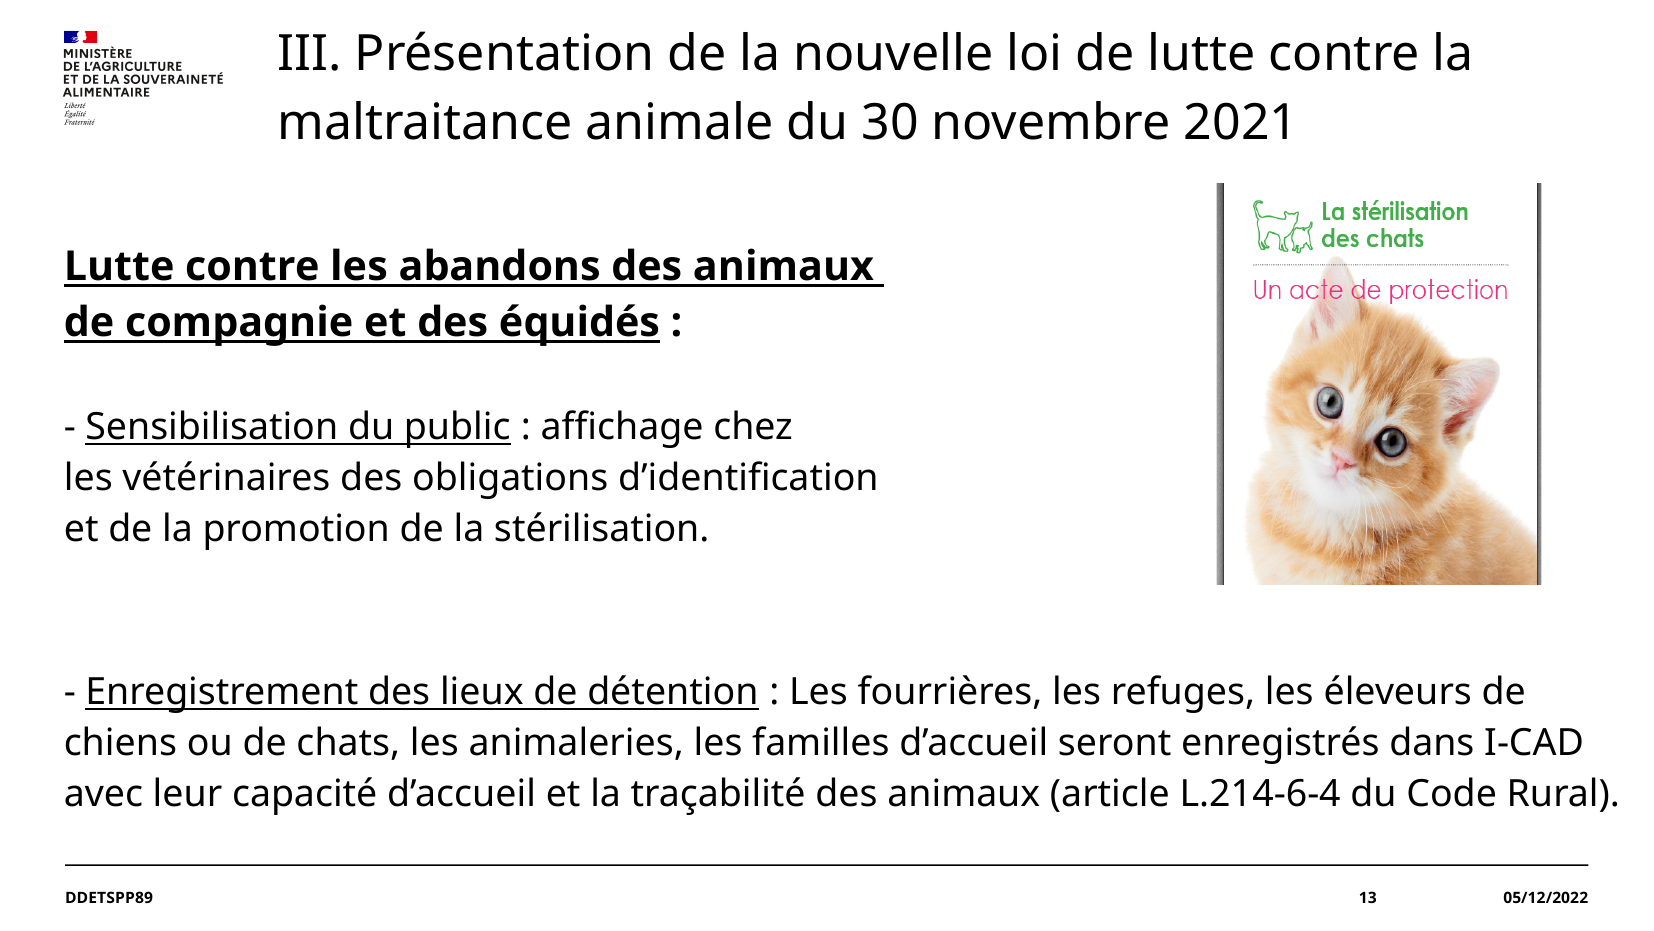

# III. Présentation de la nouvelle loi de lutte contre la maltraitance animale du 30 novembre 2021
Lutte contre les abandons des animaux
de compagnie et des équidés :
- Sensibilisation du public : affichage chez
les vétérinaires des obligations d’identification
et de la promotion de la stérilisation.
- Enregistrement des lieux de détention : Les fourrières, les refuges, les éleveurs de chiens ou de chats, les animaleries, les familles d’accueil seront enregistrés dans I-CAD avec leur capacité d’accueil et la traçabilité des animaux (article L.214-6-4 du Code Rural).
DDETSPP89
13
05/12/2022